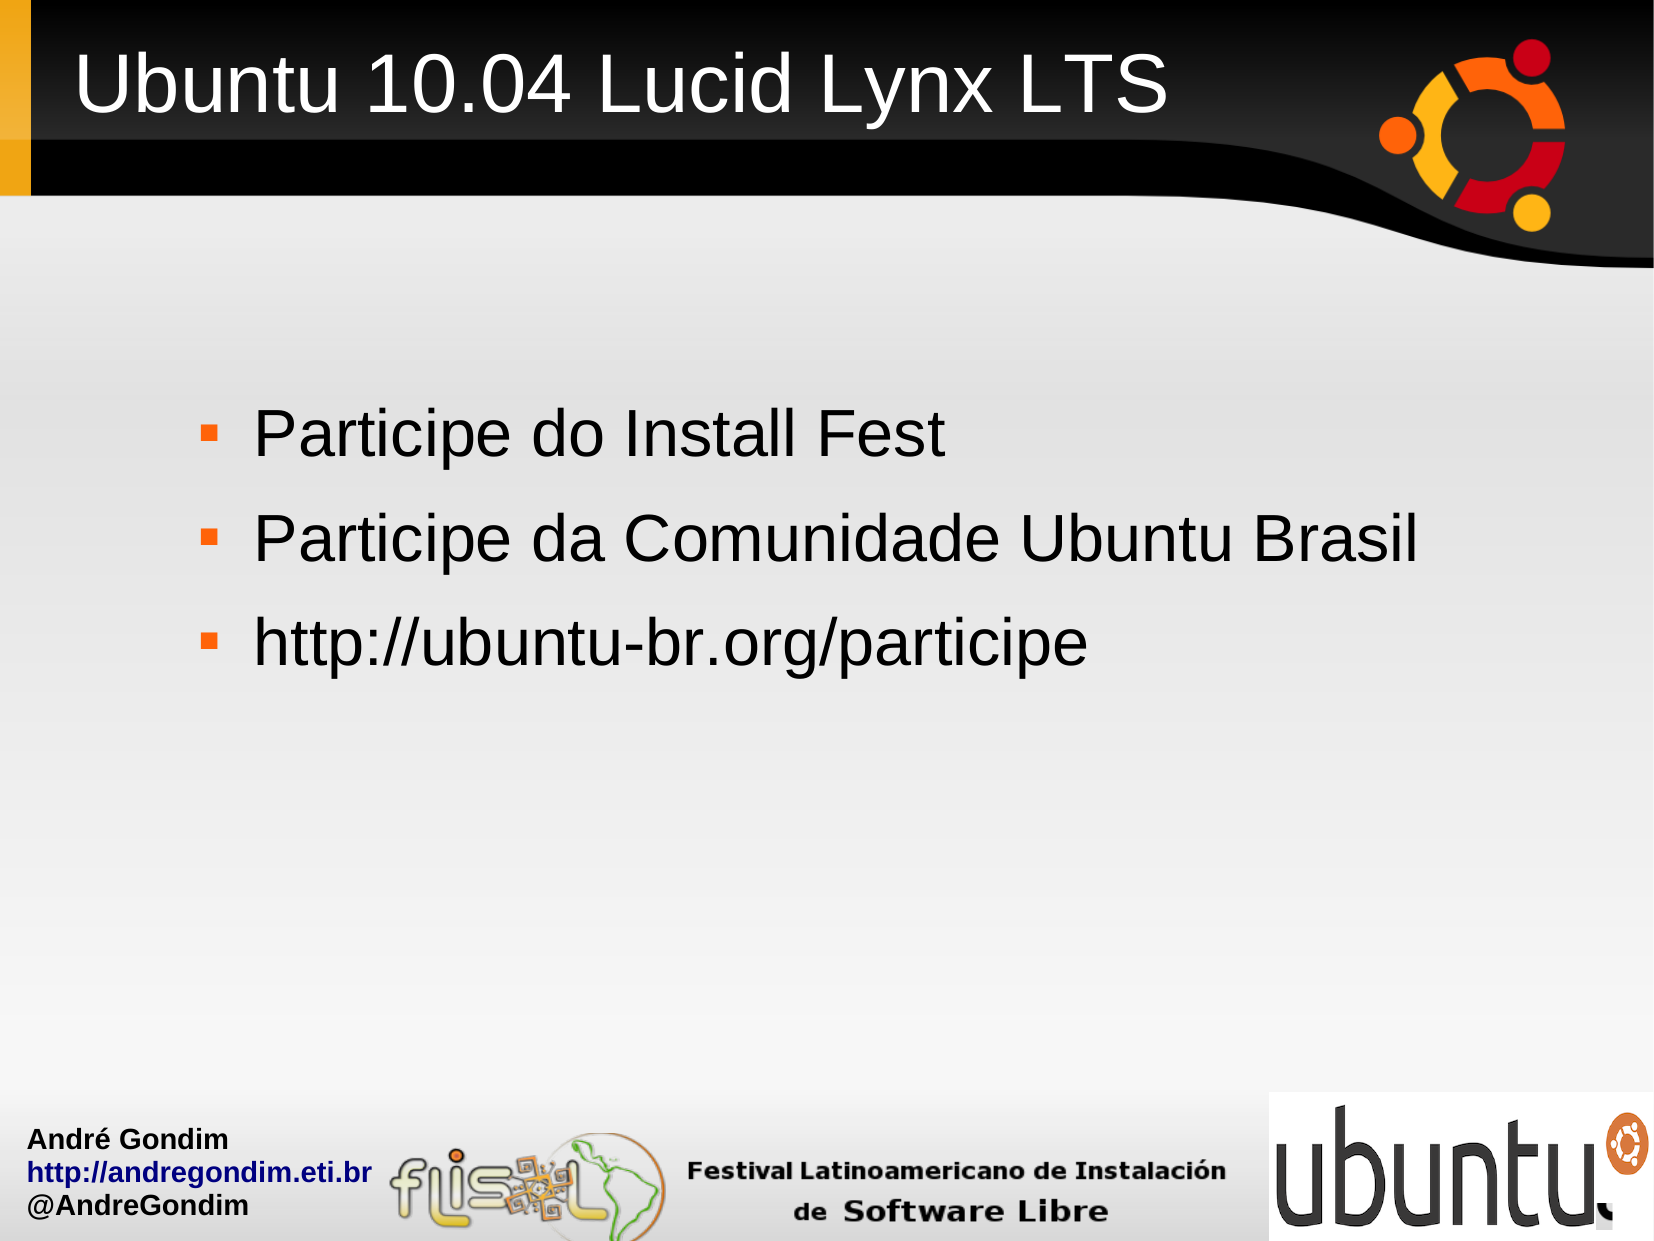

# Participe do Install Fest
Participe da Comunidade Ubuntu Brasil
http://ubuntu-br.org/participe